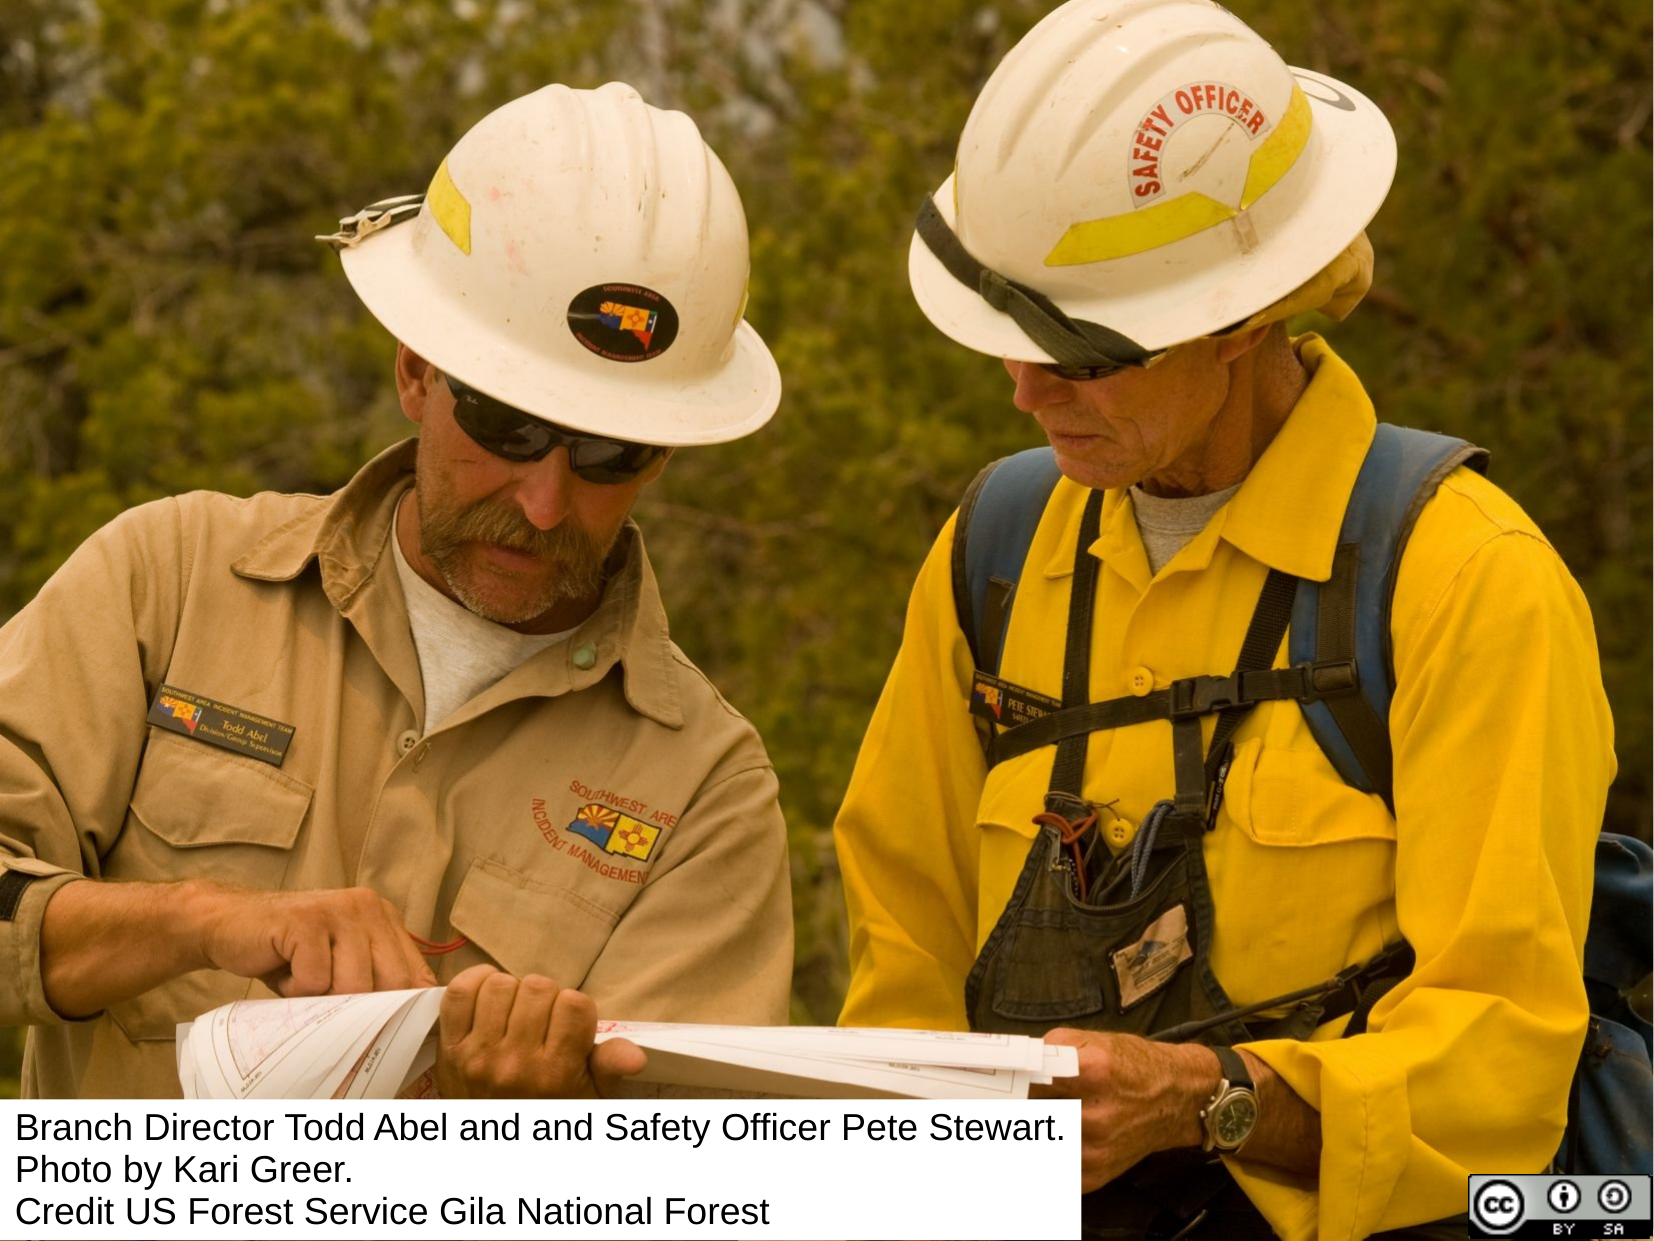

Branch Director Todd Abel and and Safety Officer Pete Stewart.
Photo by Kari Greer.
Credit US Forest Service Gila National Forest